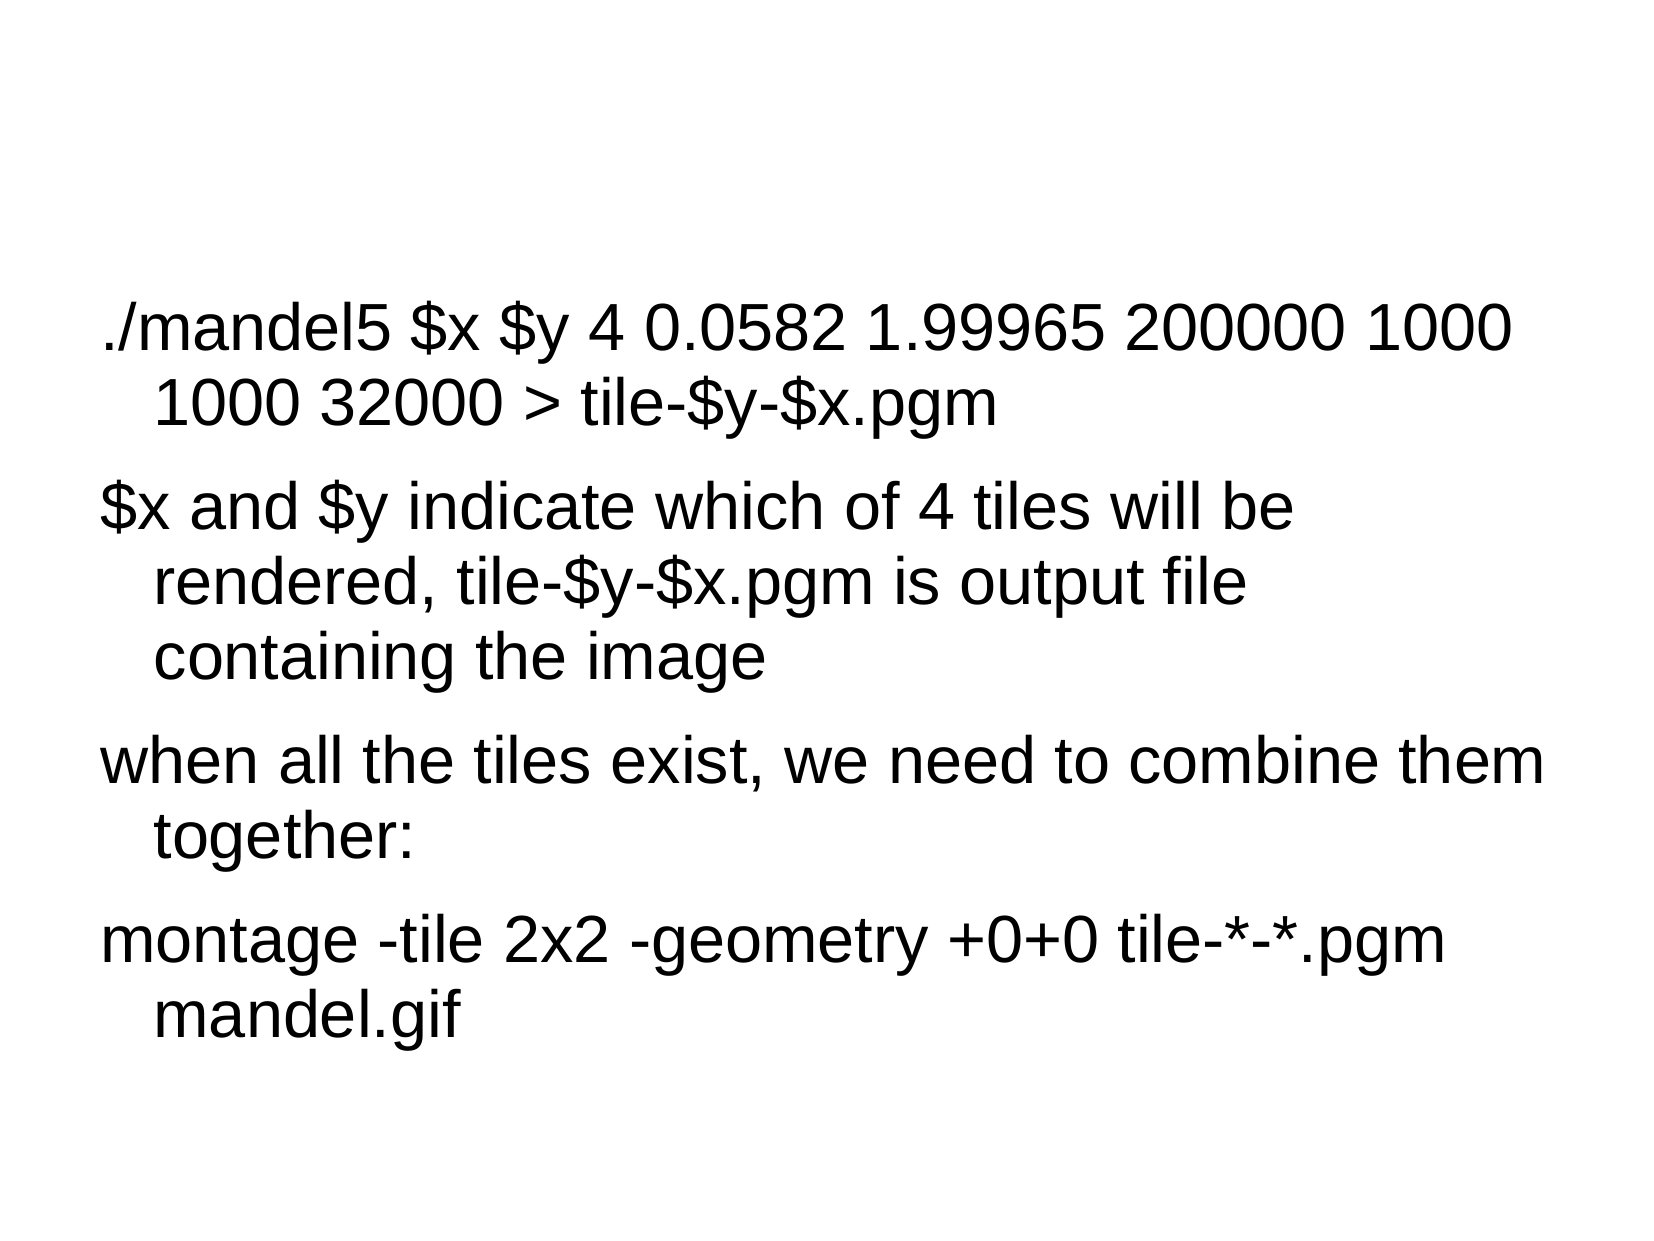

#
./mandel5 $x $y 4 0.0582 1.99965 200000 1000 1000 32000 > tile-$y-$x.pgm
$x and $y indicate which of 4 tiles will be rendered, tile-$y-$x.pgm is output file containing the image
when all the tiles exist, we need to combine them together:
montage -tile 2x2 -geometry +0+0 tile-*-*.pgm mandel.gif